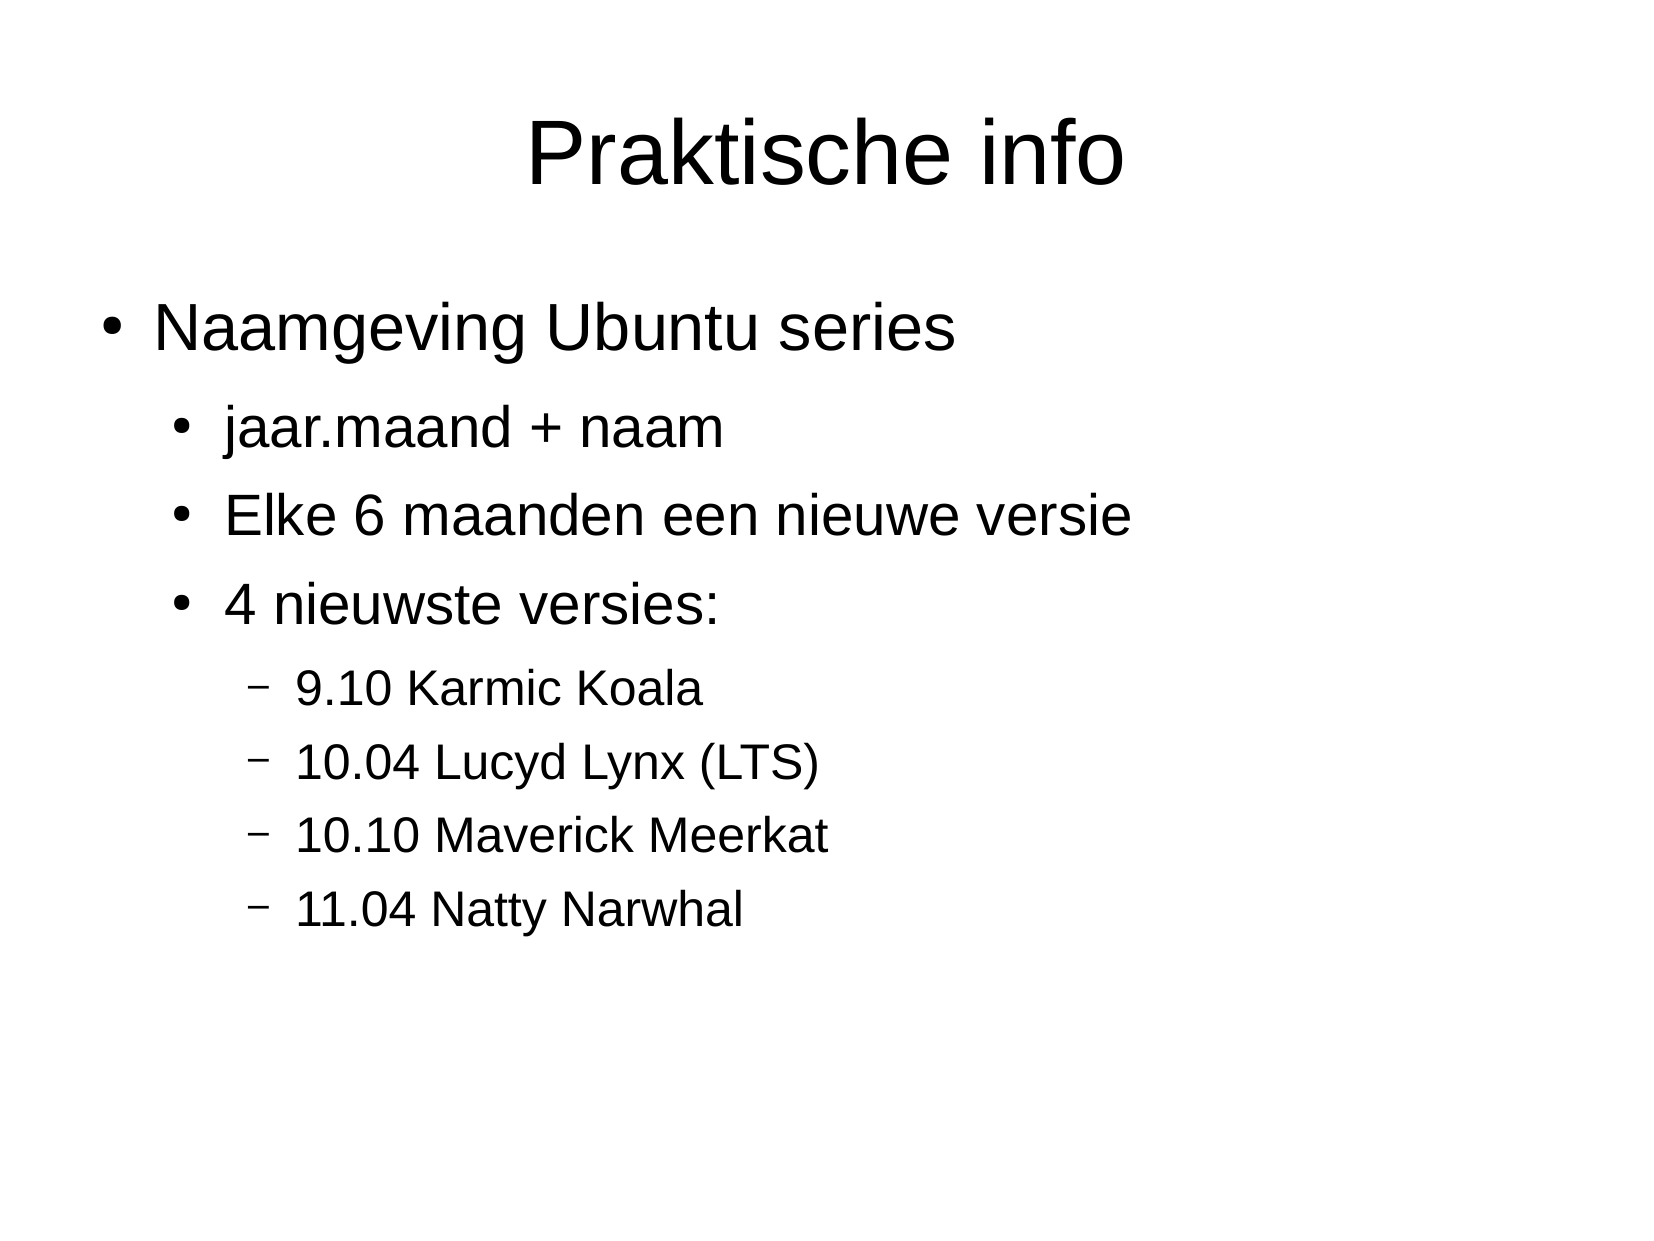

# Praktische info
Naamgeving Ubuntu series
jaar.maand + naam
Elke 6 maanden een nieuwe versie
4 nieuwste versies:
9.10 Karmic Koala
10.04 Lucyd Lynx (LTS)
10.10 Maverick Meerkat
11.04 Natty Narwhal